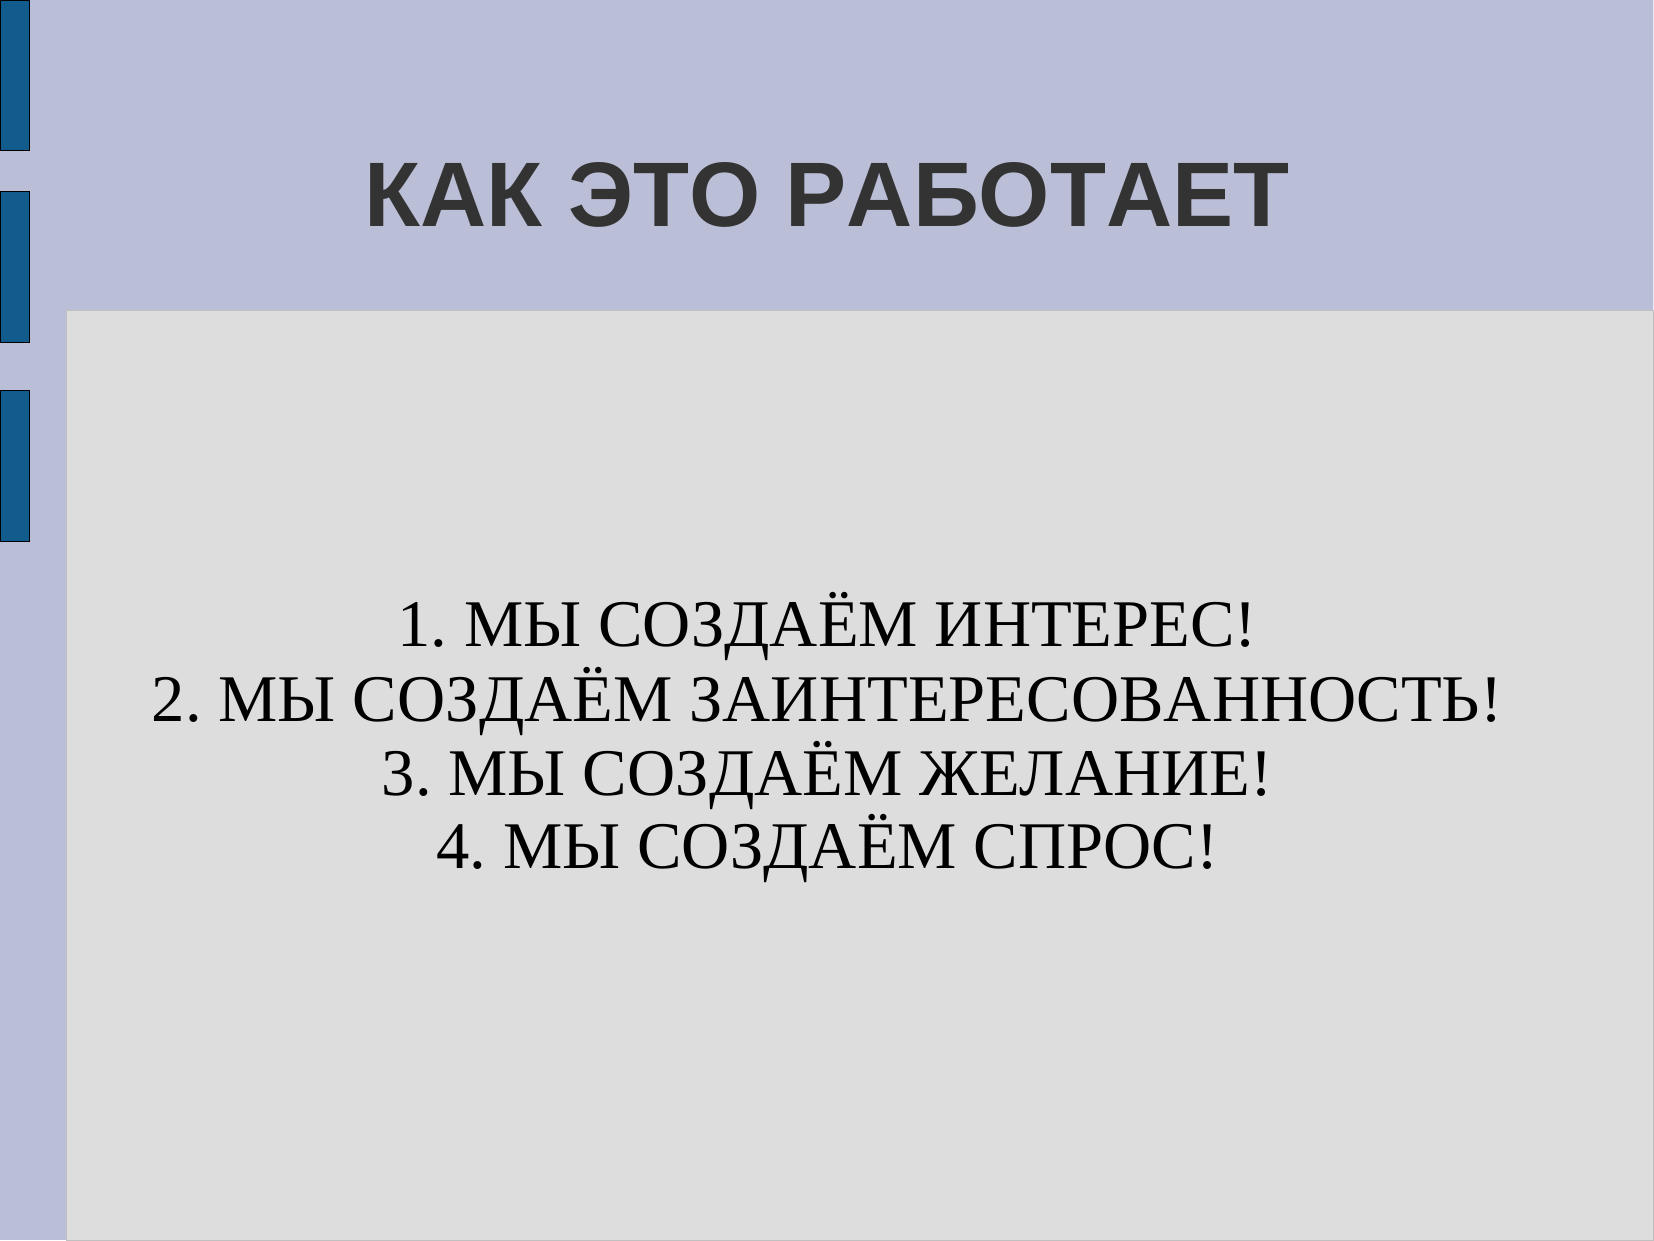

# КАК ЭТО РАБОТАЕТ
1. МЫ СОЗДАЁМ ИНТЕРЕС!
2. МЫ СОЗДАЁМ ЗАИНТЕРЕСОВАННОСТЬ!
3. МЫ СОЗДАЁМ ЖЕЛАНИЕ!
4. МЫ СОЗДАЁМ СПРОС!